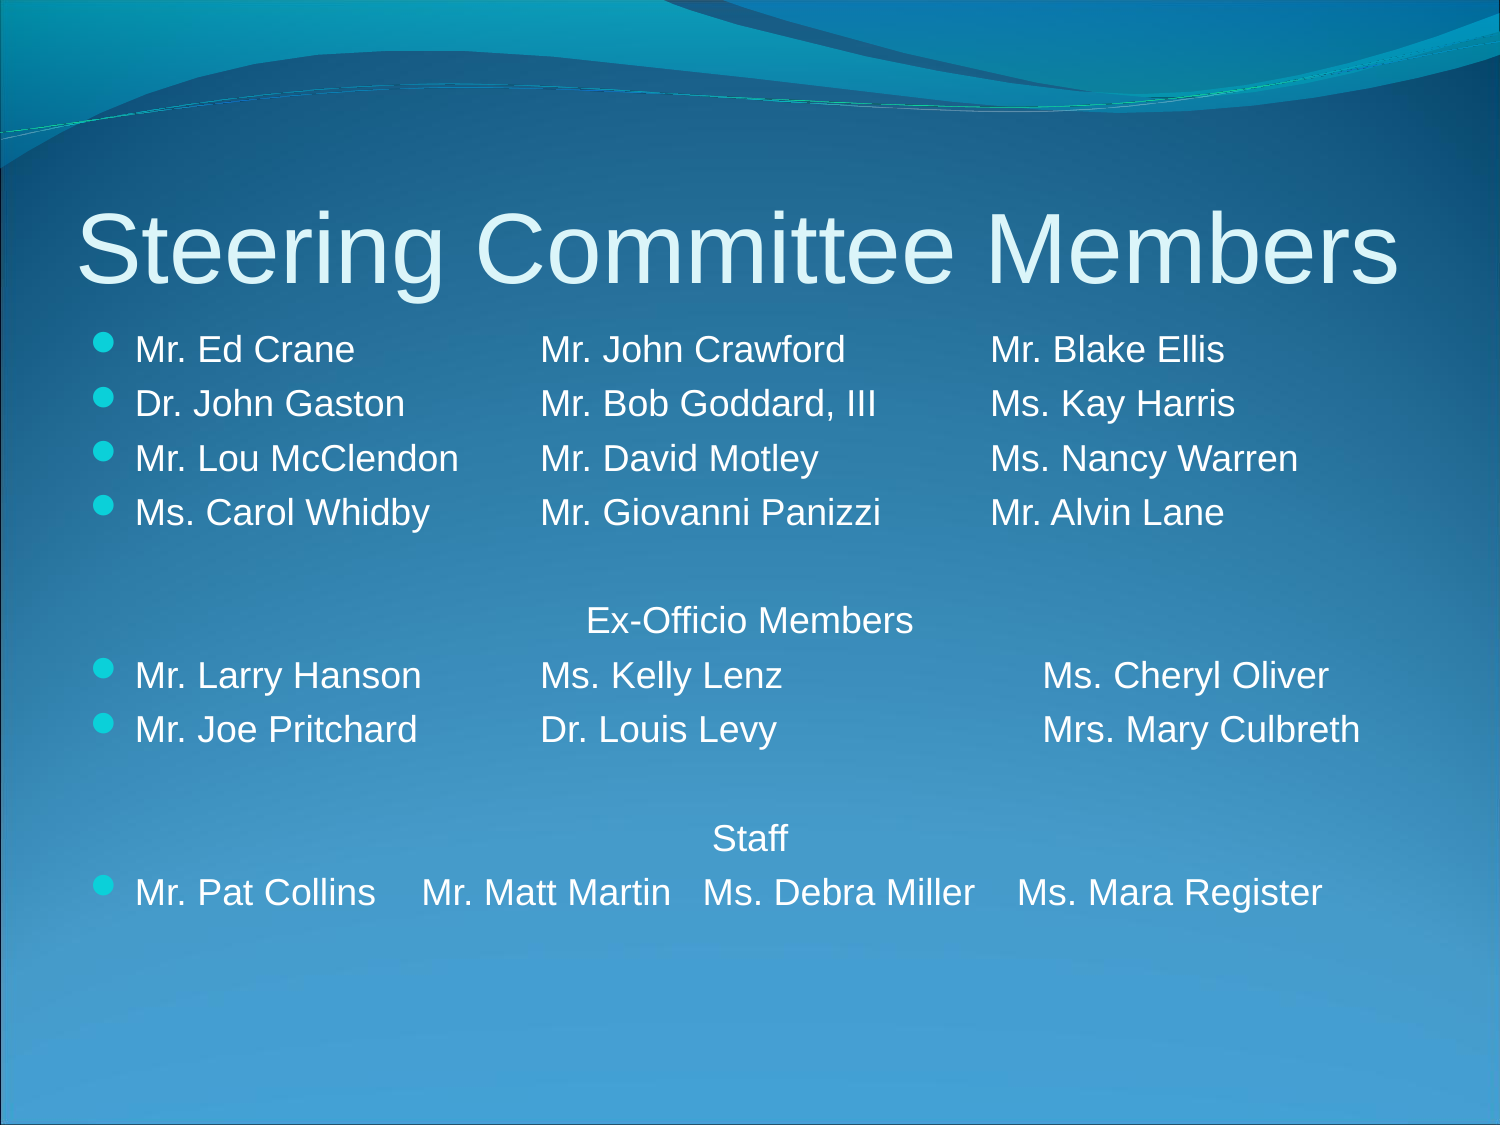

# Steering Committee Members
Mr. Ed Crane		Mr. John Crawford	Mr. Blake Ellis
Dr. John Gaston	Mr. Bob Goddard, III	Ms. Kay Harris
Mr. Lou McClendon	Mr. David Motley		Ms. Nancy Warren
Ms. Carol Whidby	Mr. Giovanni Panizzi	Mr. Alvin Lane
Ex-Officio Members
Mr. Larry Hanson	Ms. Kelly Lenz		 Ms. Cheryl Oliver
Mr. Joe Pritchard	Dr. Louis Levy		 Mrs. Mary Culbreth
Staff
Mr. Pat Collins	 Mr. Matt Martin Ms. Debra Miller Ms. Mara Register